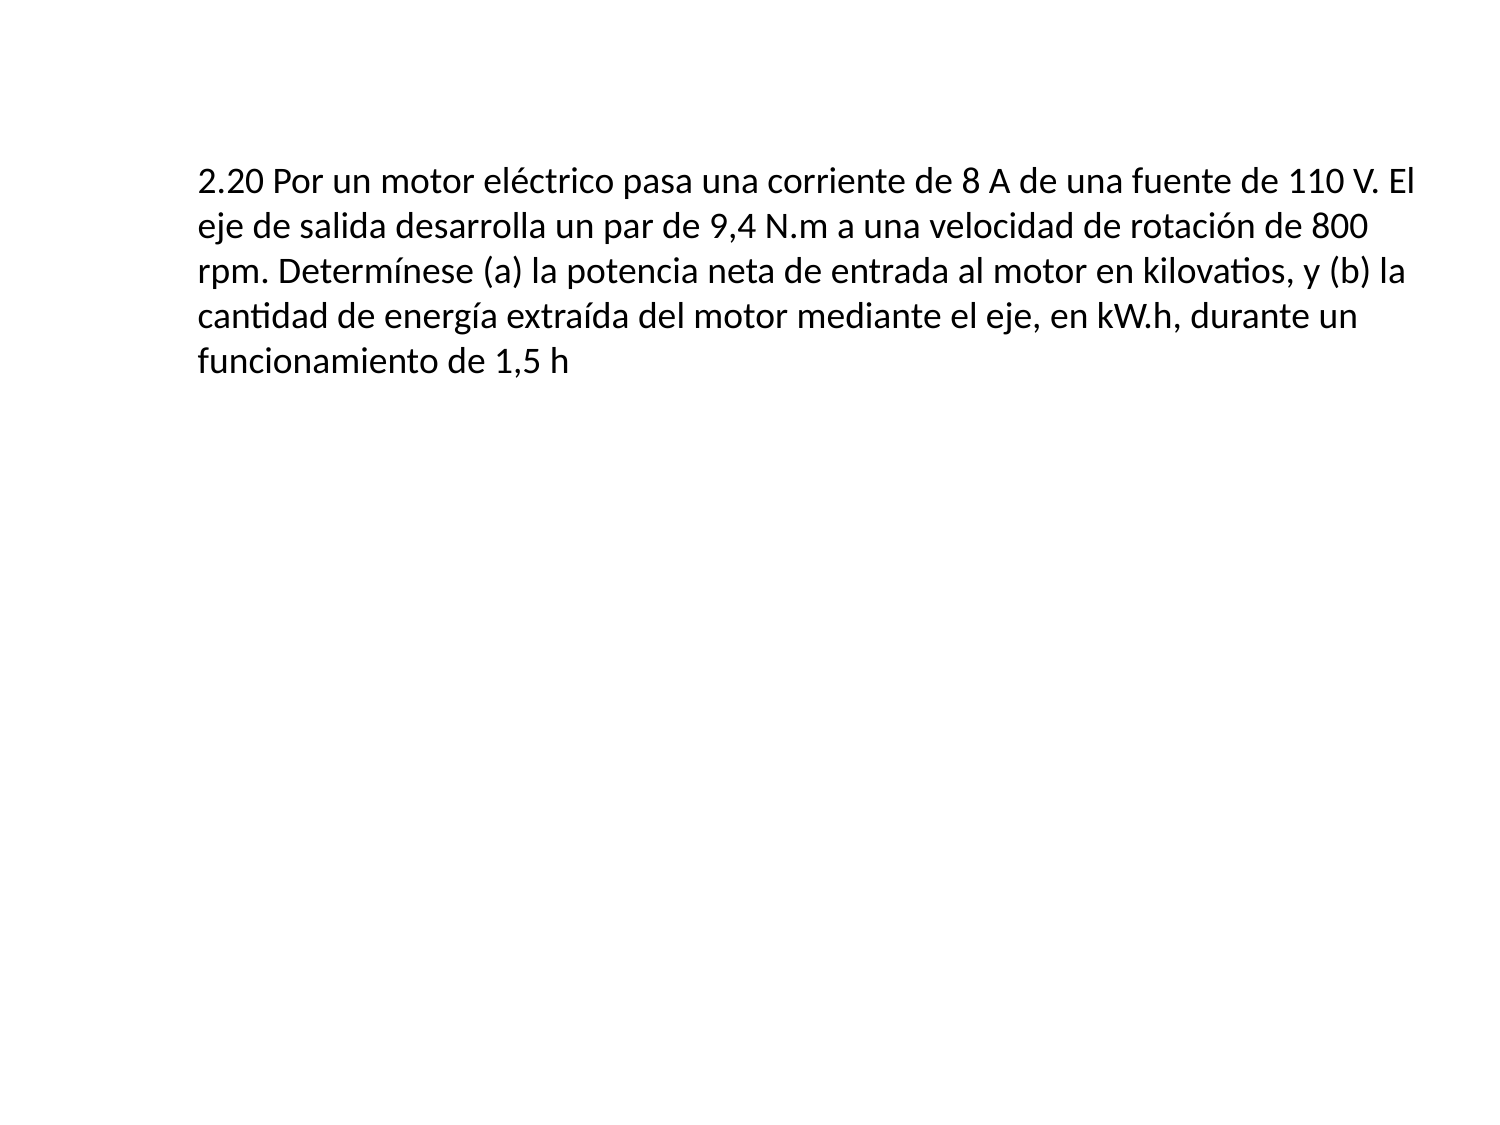

2.20 Por un motor eléctrico pasa una corriente de 8 A de una fuente de 110 V. El eje de salida desarrolla un par de 9,4 N.m a una velocidad de rotación de 800 rpm. Determínese (a) la potencia neta de entrada al motor en kilovatios, y (b) la cantidad de energía extraída del motor mediante el eje, en kW.h, durante un funcionamiento de 1,5 h